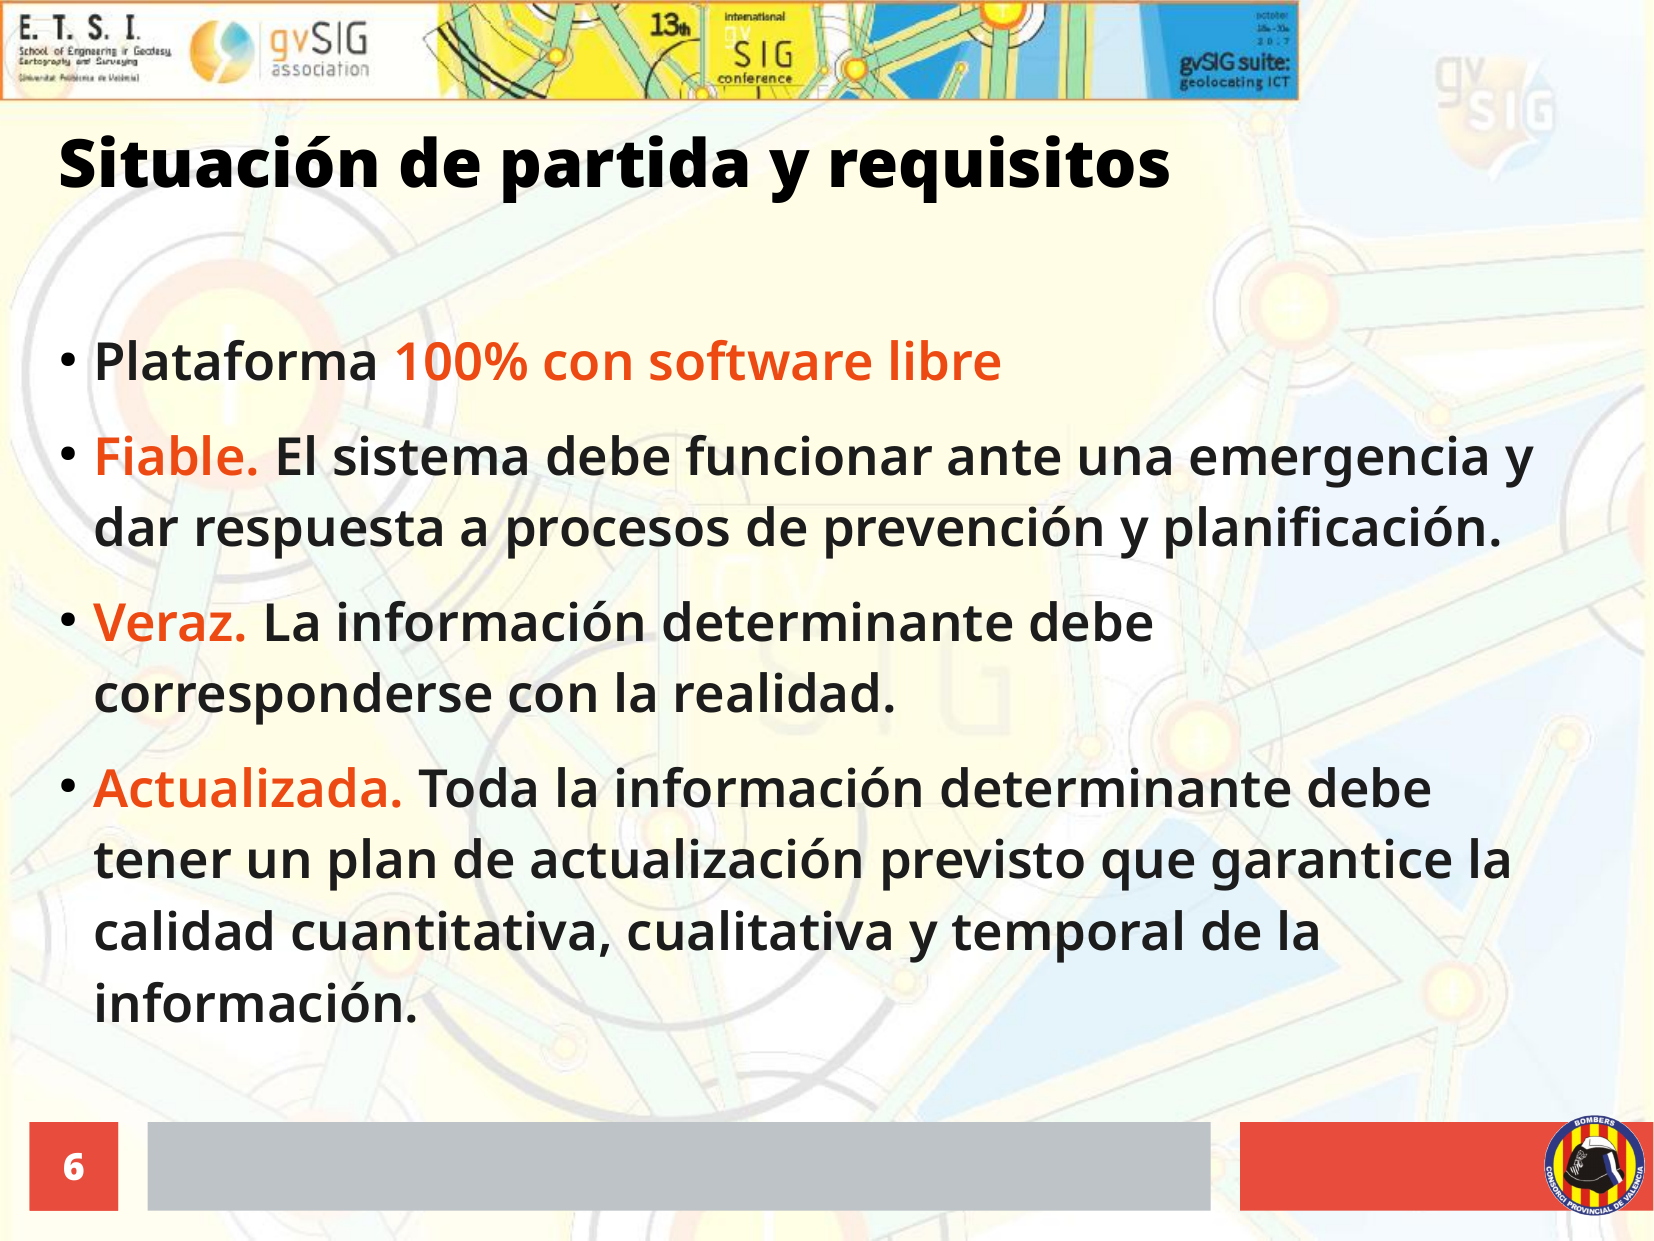

# Situación de partida y requisitos
Plataforma 100% con software libre
Fiable. El sistema debe funcionar ante una emergencia y dar respuesta a procesos de prevención y planificación.
Veraz. La información determinante debe corresponderse con la realidad.
Actualizada. Toda la información determinante debe tener un plan de actualización previsto que garantice la calidad cuantitativa, cualitativa y temporal de la información.
6